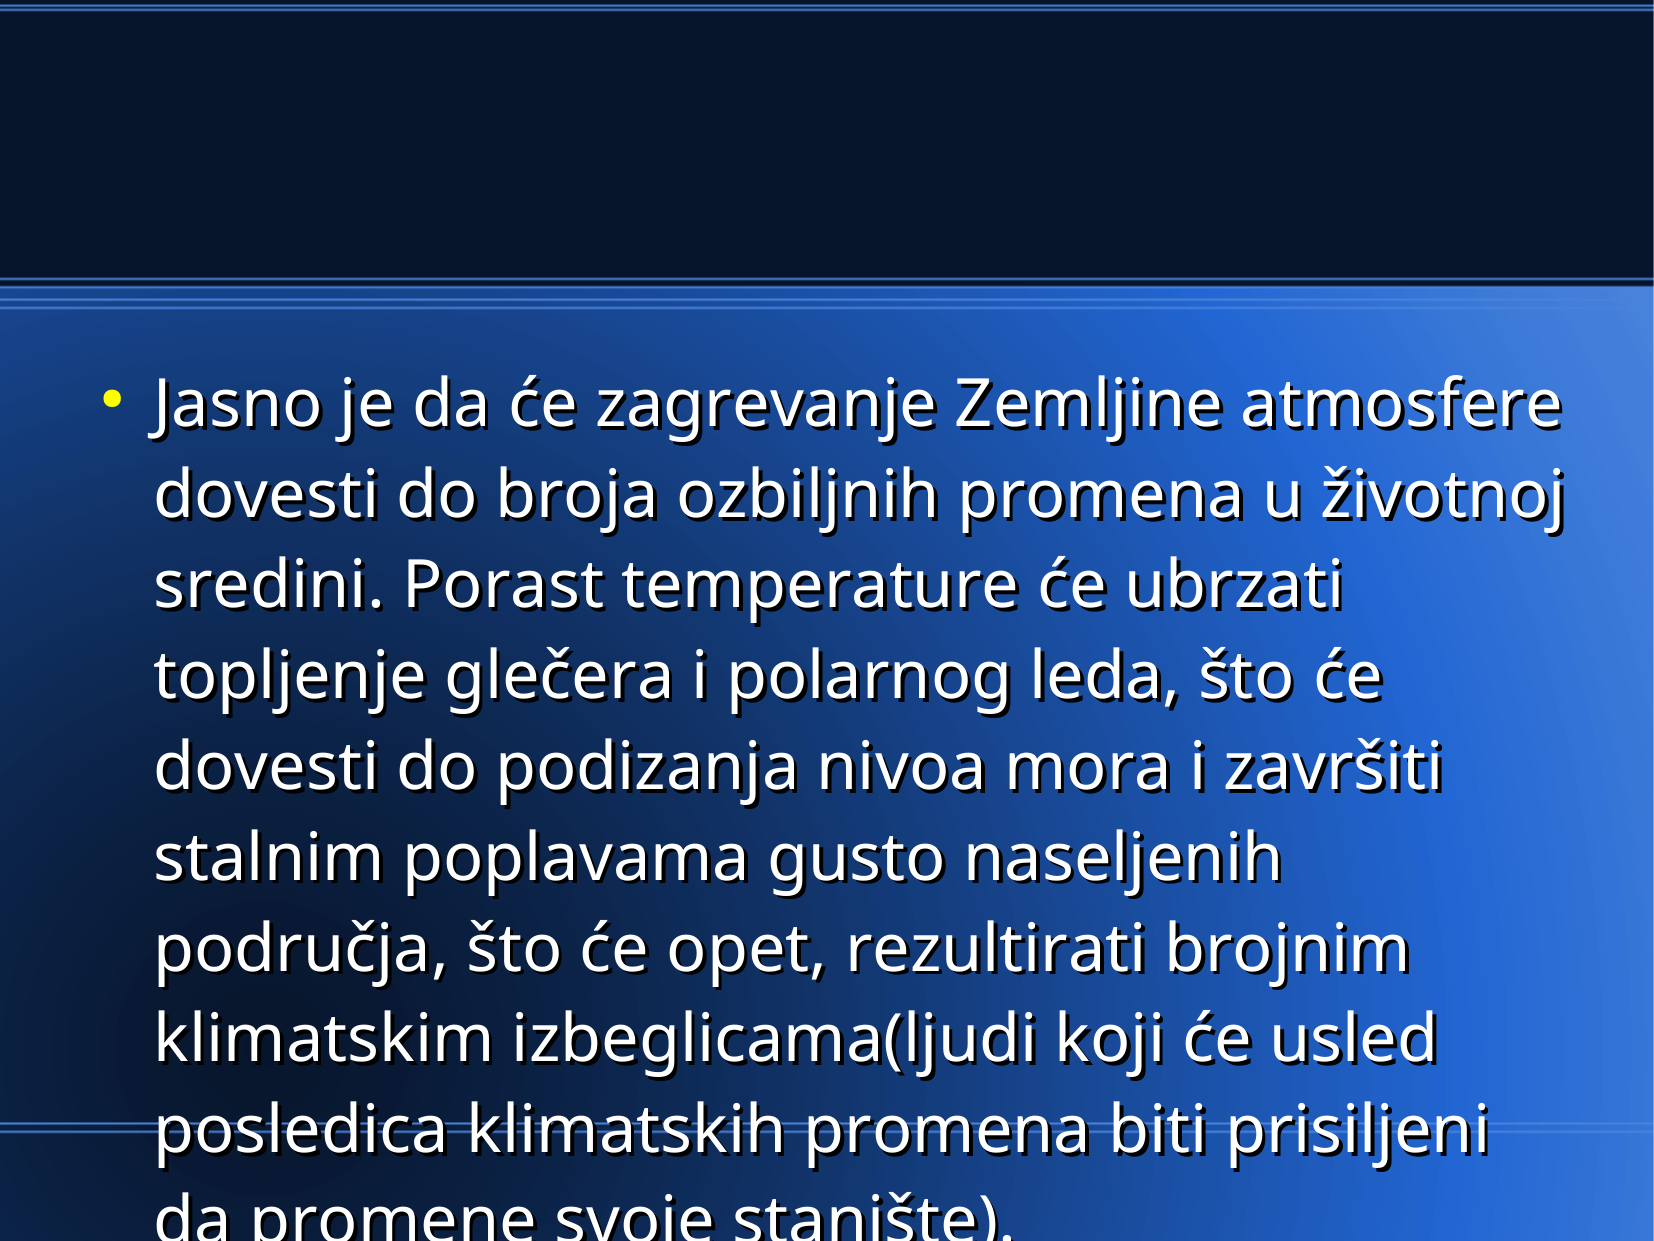

#
Jasno je da će zagrevanje Zemljine atmosfere dovesti do broja ozbiljnih promena u životnoj sredini. Porast temperature će ubrzati topljenje glečera i polarnog leda, što će dovesti do podizanja nivoa mora i završiti stalnim poplavama gusto naseljenih područja, što će opet, rezultirati brojnim klimatskim izbeglicama(ljudi koji će usled posledica klimatskih promena biti prisiljeni da promene svoje stanište).